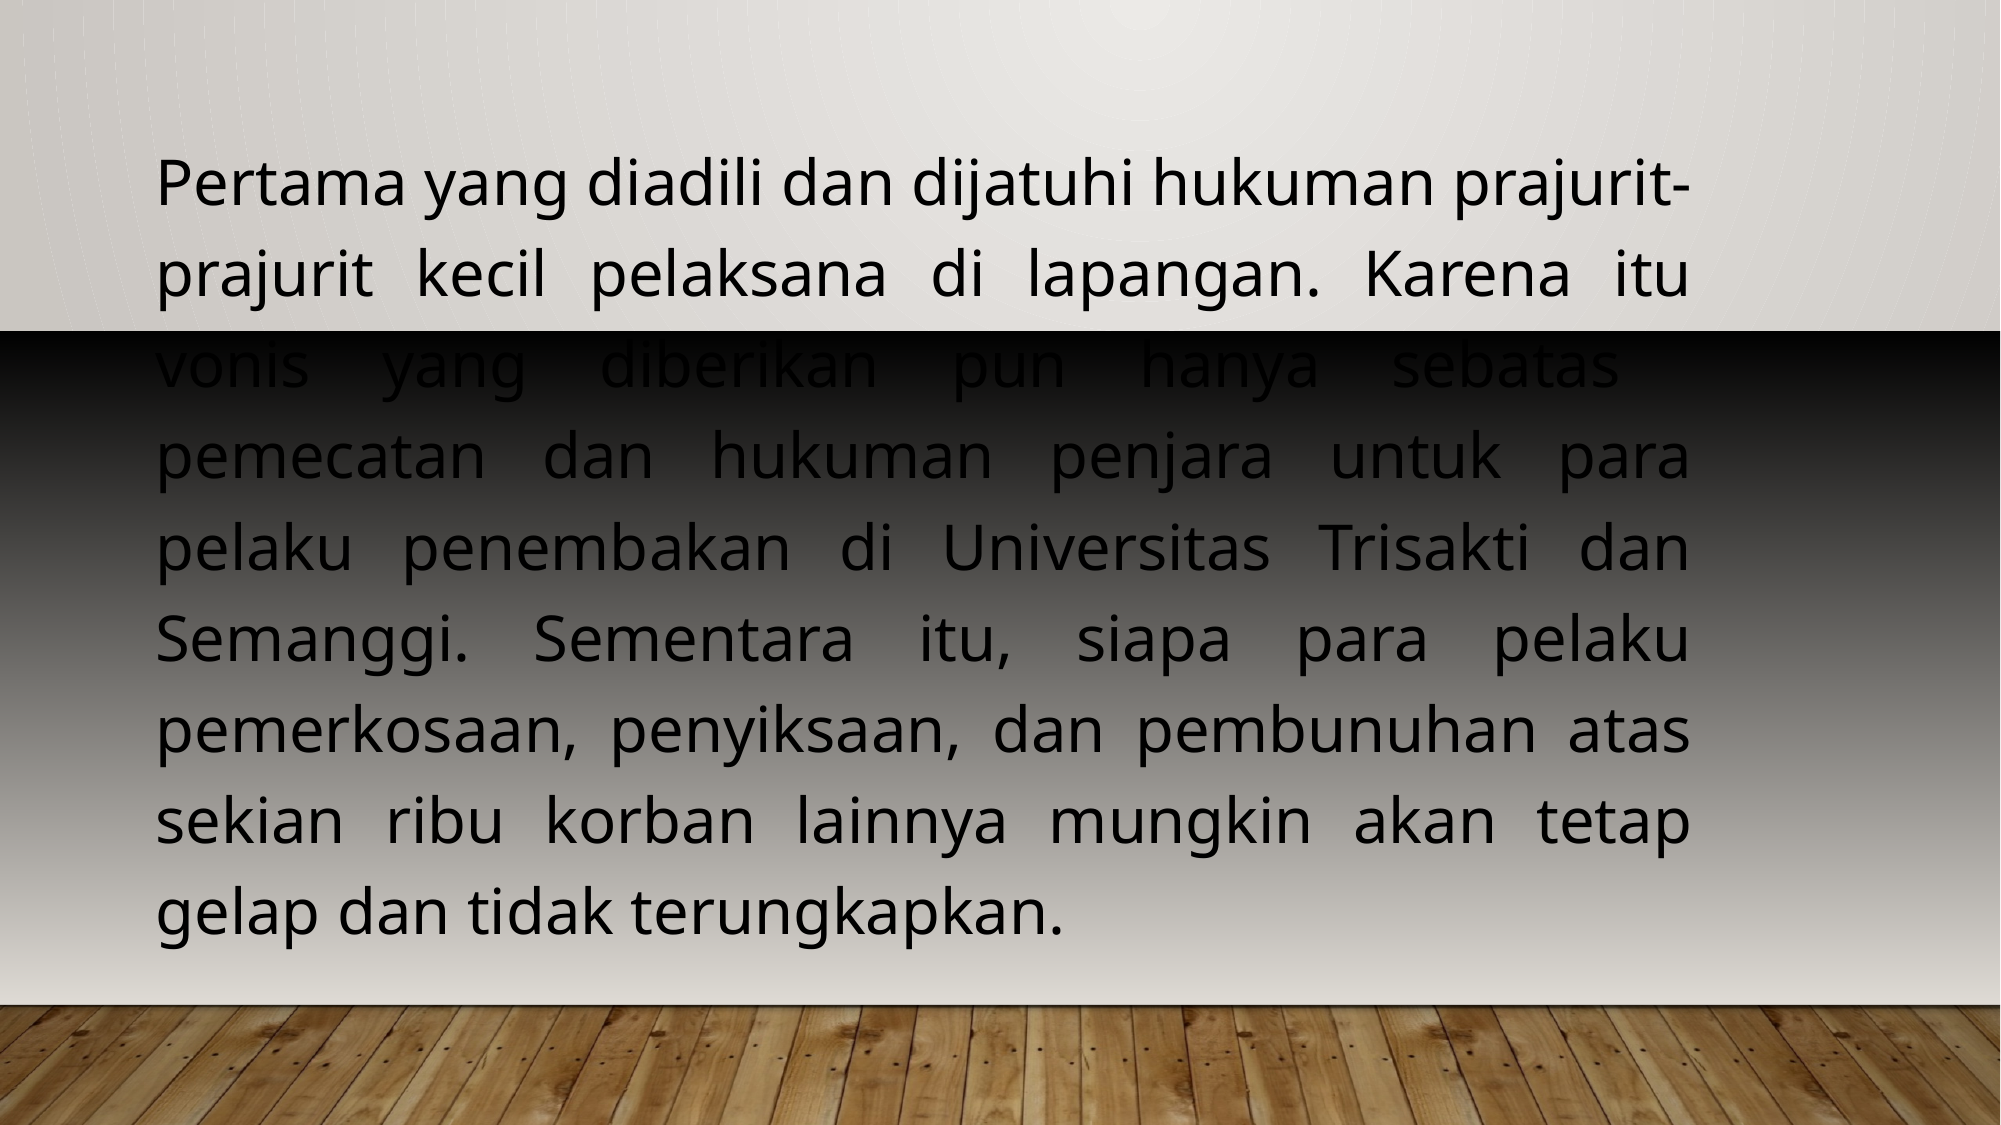

# Pertama yang diadili dan dijatuhi hukuman prajurit-prajurit kecil pelaksana di lapangan. Karena itu vonis yang diberikan pun hanya sebatas pemecatan dan hukuman penjara untuk para pelaku penembakan di Universitas Trisakti dan Semanggi. Sementara itu, siapa para pelaku pemerkosaan, penyiksaan, dan pembunuhan atas sekian ribu korban lainnya mungkin akan tetap gelap dan tidak terungkapkan.